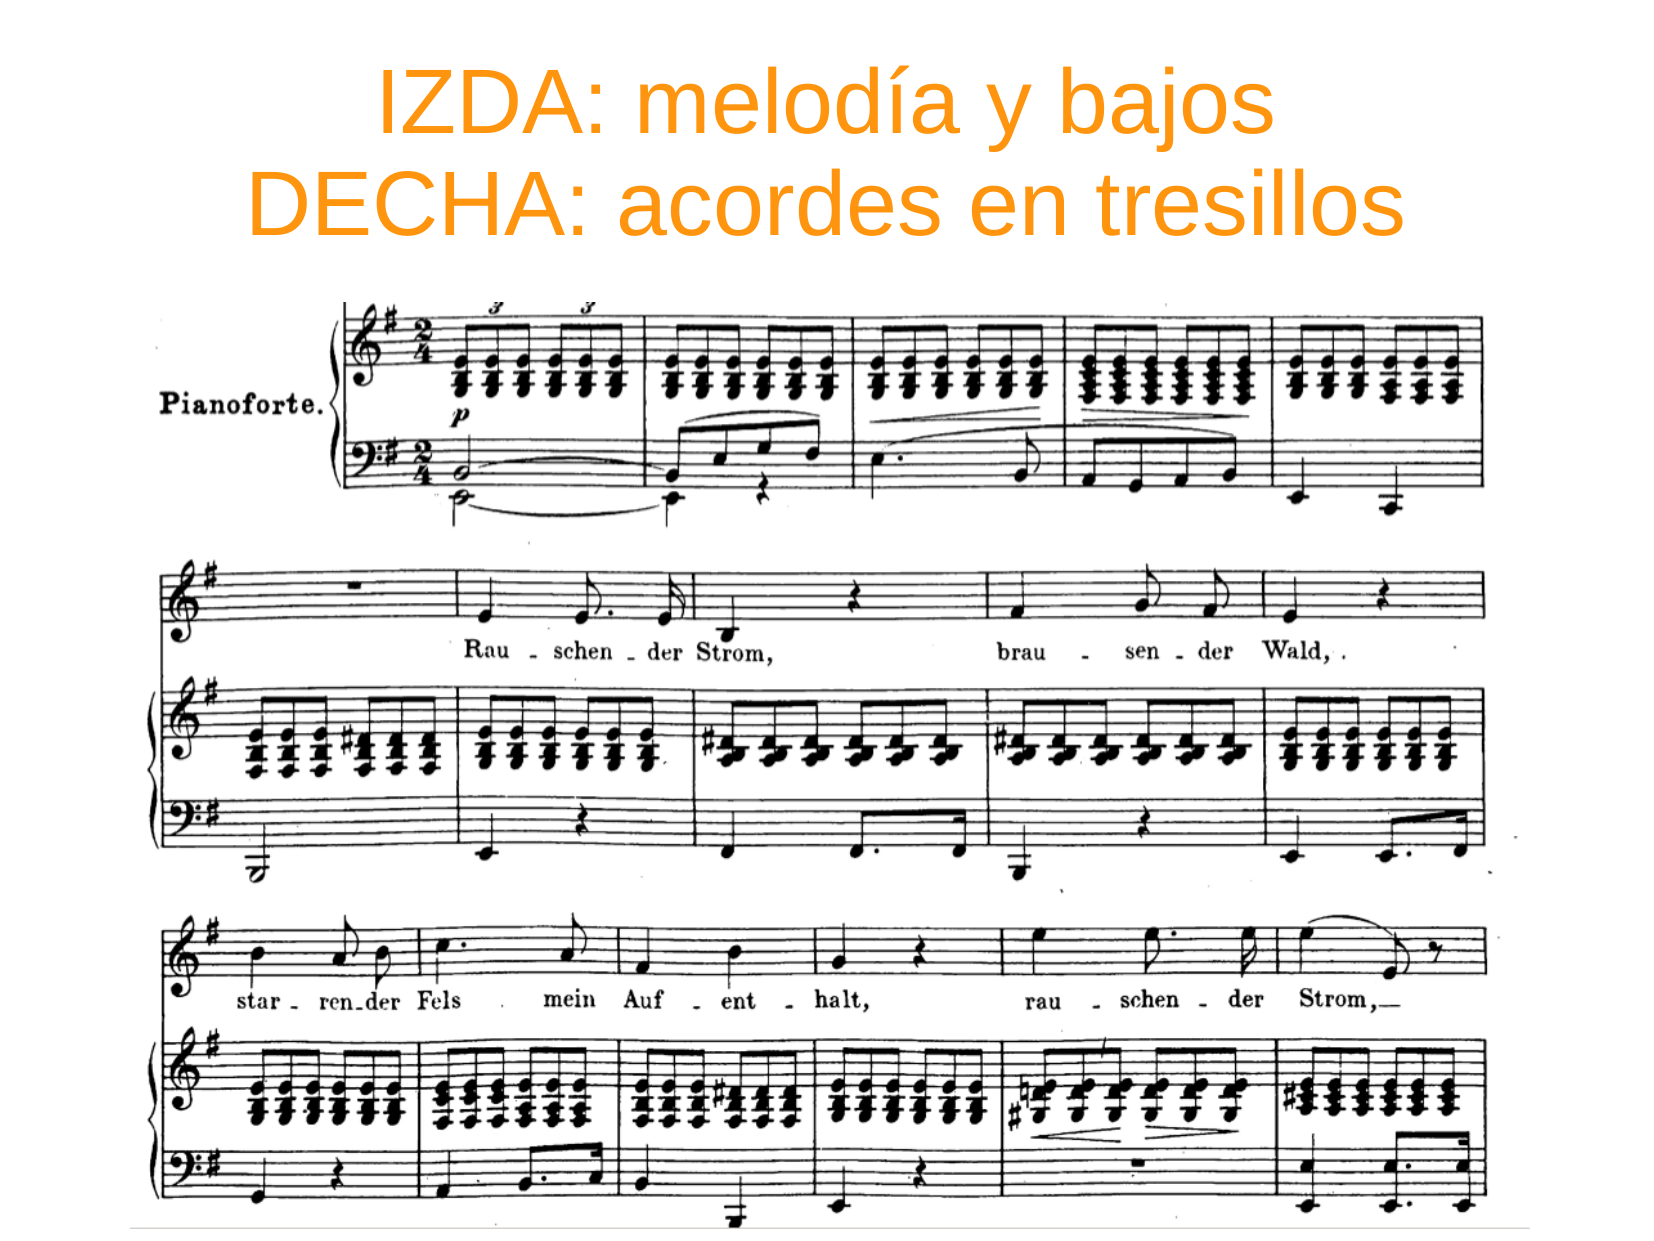

# IZDA: melodía y bajos DECHA: acordes en tresillos